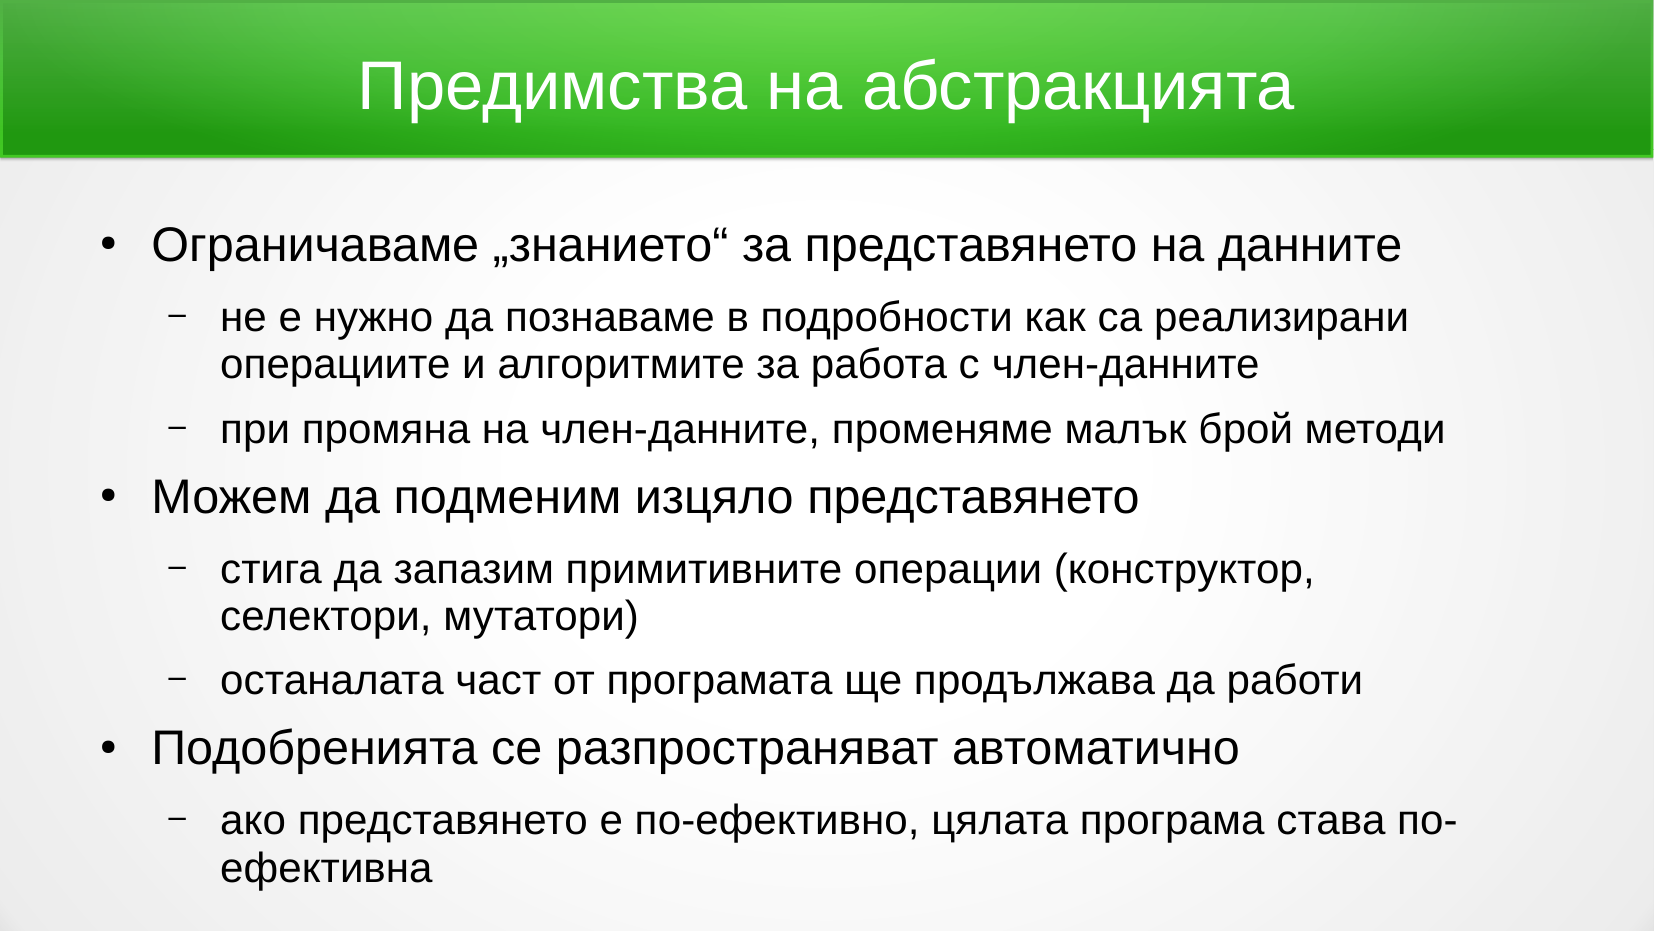

# Предимства на абстракцията
Ограничаваме „знанието“ за представянето на данните
не е нужно да познаваме в подробности как са реализирани операциите и алгоритмите за работа с член-данните
при промяна на член-данните, променяме малък брой методи
Можем да подменим изцяло представянето
стига да запазим примитивните операции (конструктор, селектори, мутатори)
останалата част от програмата ще продължава да работи
Подобренията се разпространяват автоматично
ако представянето е по-ефективно, цялата програма става по-ефективна